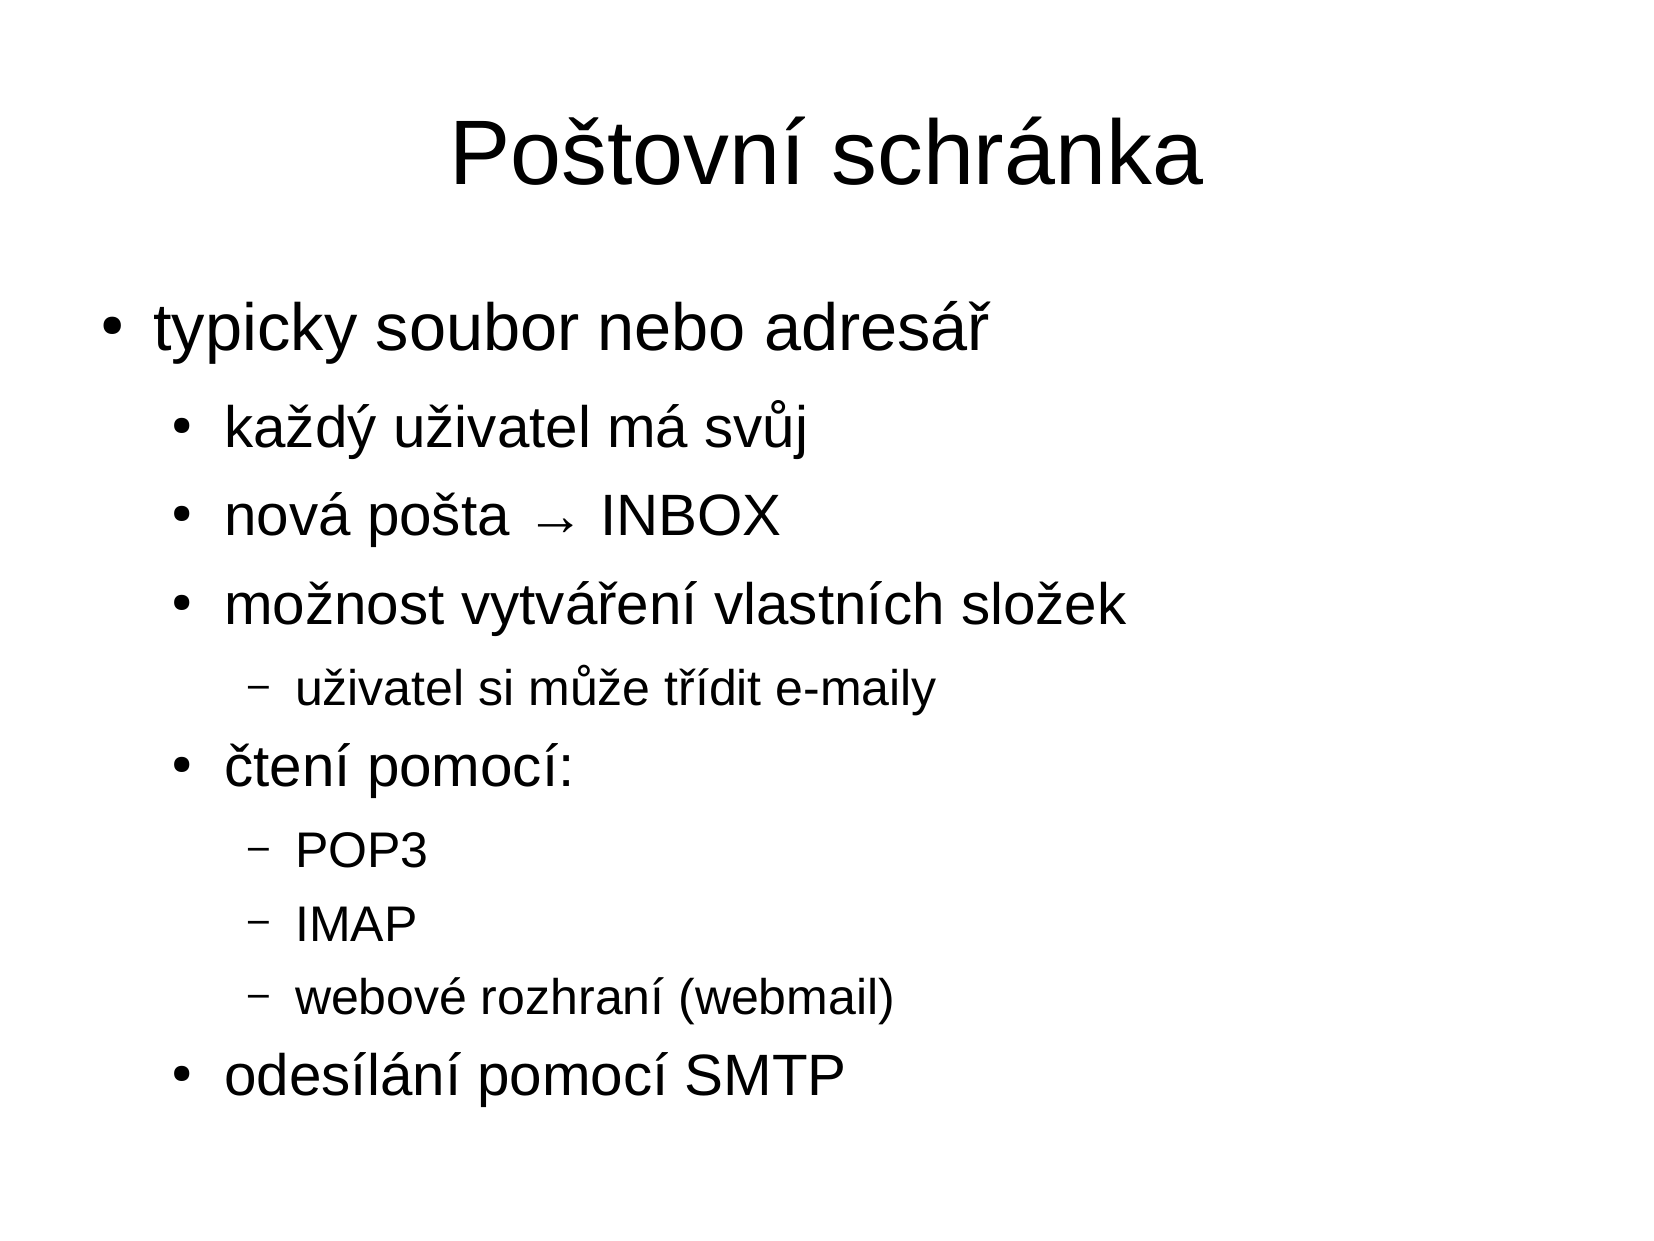

# Poštovní schránka
typicky soubor nebo adresář
každý uživatel má svůj
nová pošta → INBOX
možnost vytváření vlastních složek
uživatel si může třídit e-maily
čtení pomocí:
POP3
IMAP
webové rozhraní (webmail)
odesílání pomocí SMTP